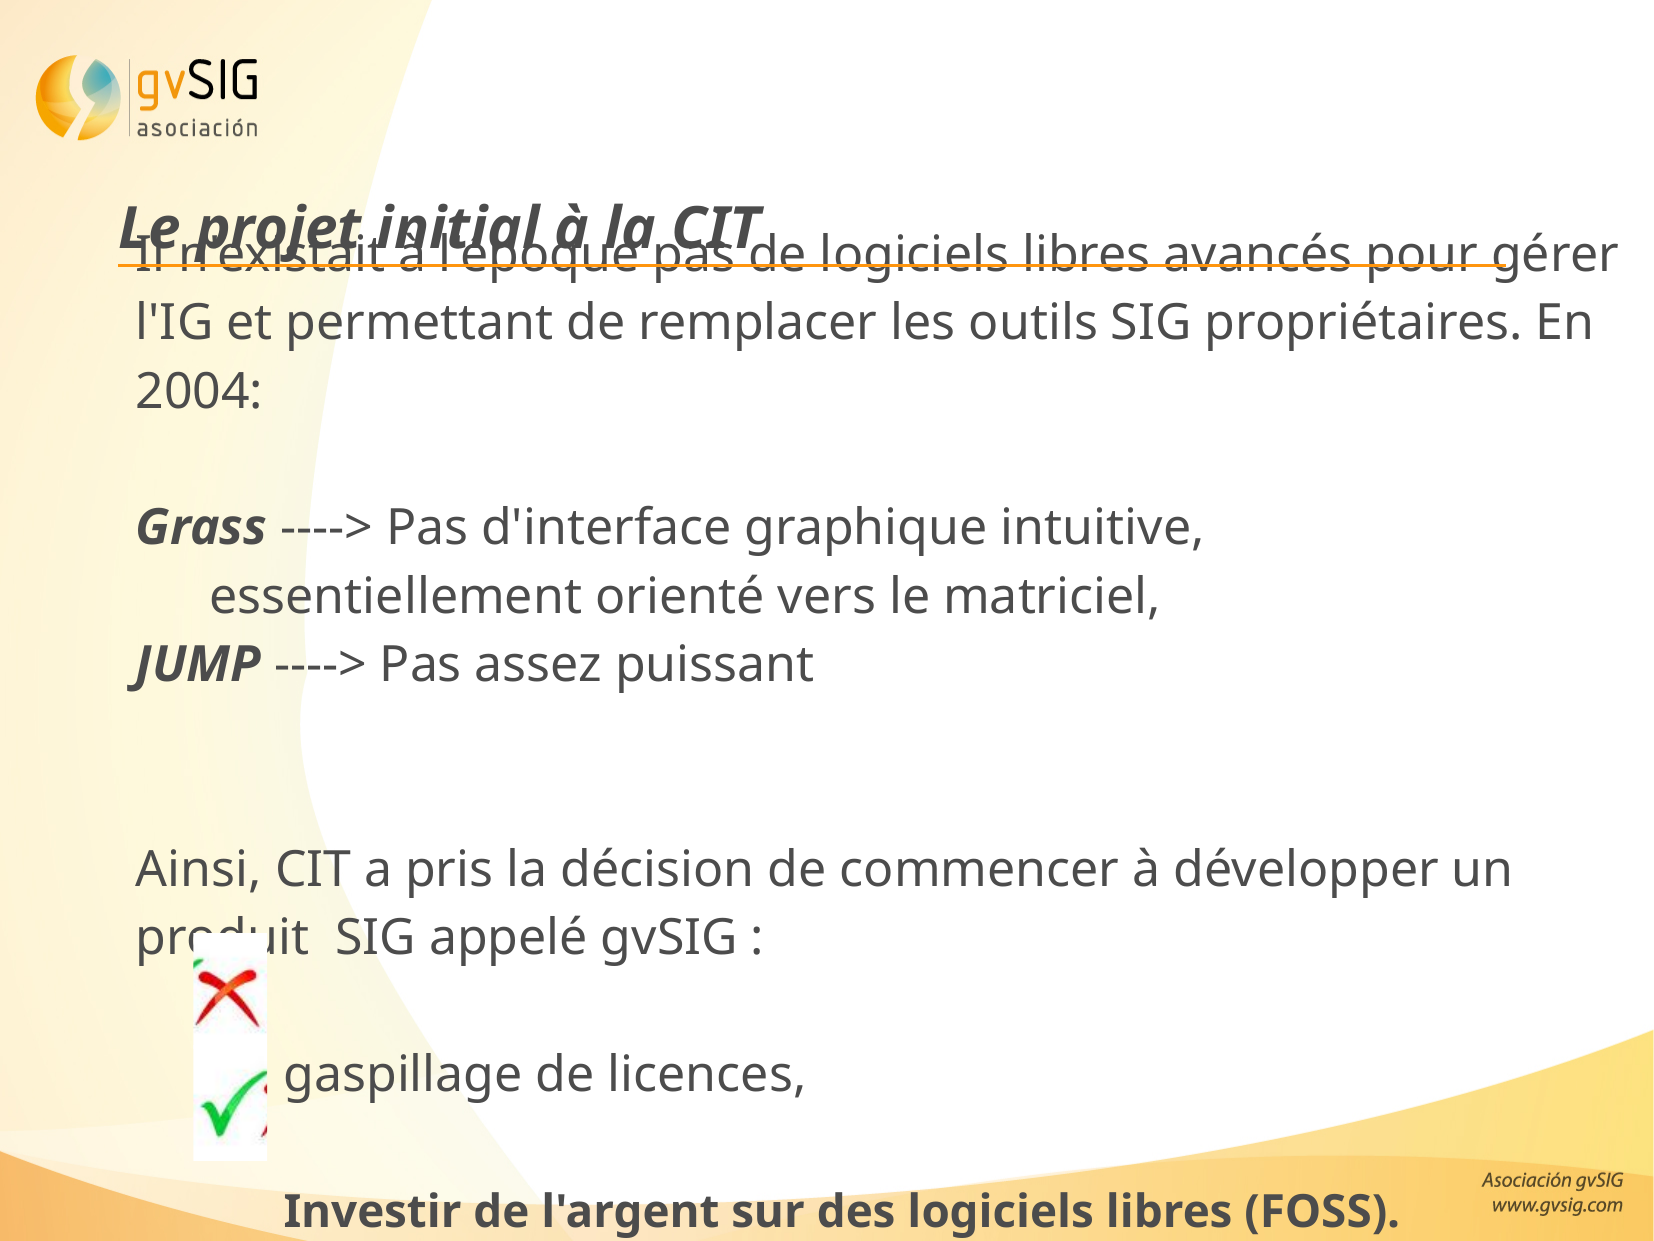

Le projet initial à la CIT
# Il n'existait à l'époque pas de logiciels libres avancés pour gérer l'IG et permettant de remplacer les outils SIG propriétaires. En 2004: Grass ----> Pas d'interface graphique intuitive, 							essentiellement orienté vers le matriciel, JUMP ----> Pas assez puissant Ainsi, CIT a pris la décision de commencer à développer un produit SIG appelé gvSIG : gaspillage de licences, Investir de l'argent sur des logiciels libres (FOSS).